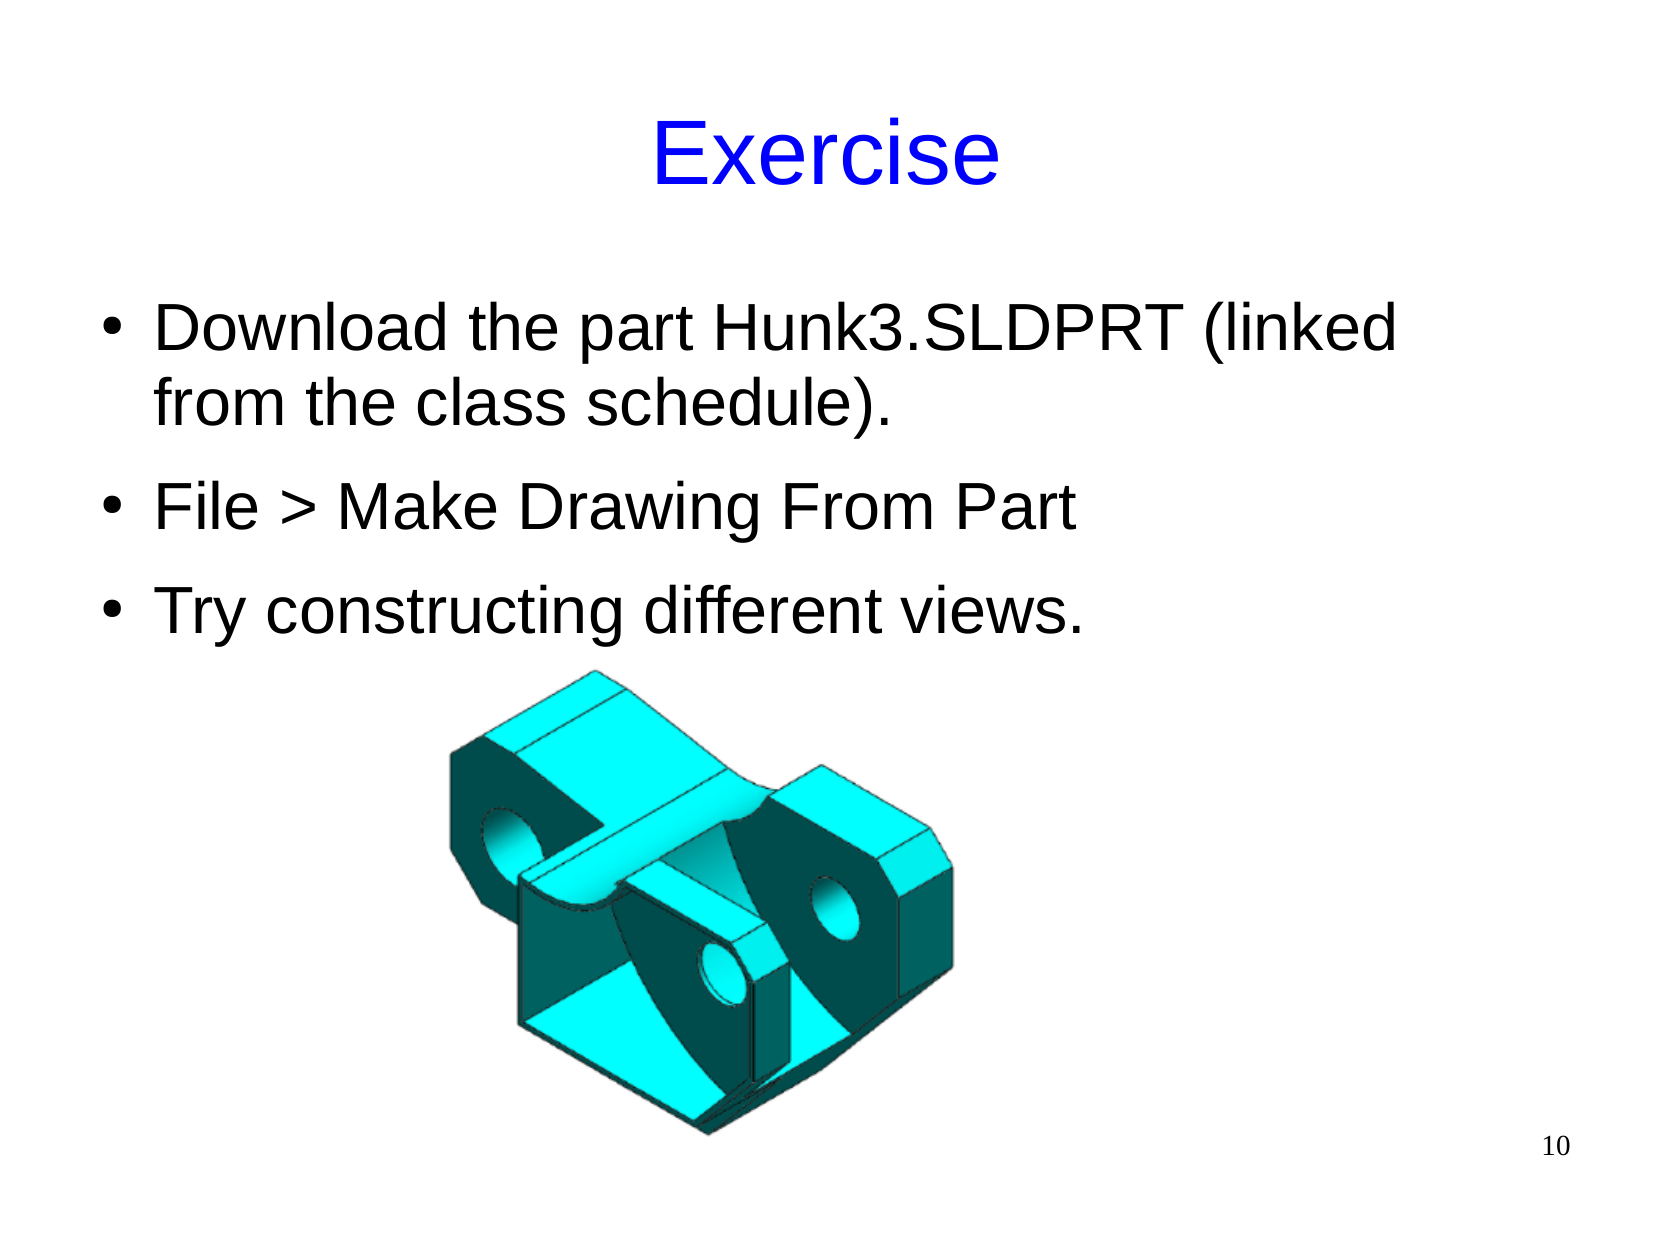

# Exercise
Download the part Hunk3.SLDPRT (linked from the class schedule).
File > Make Drawing From Part
Try constructing different views.
10